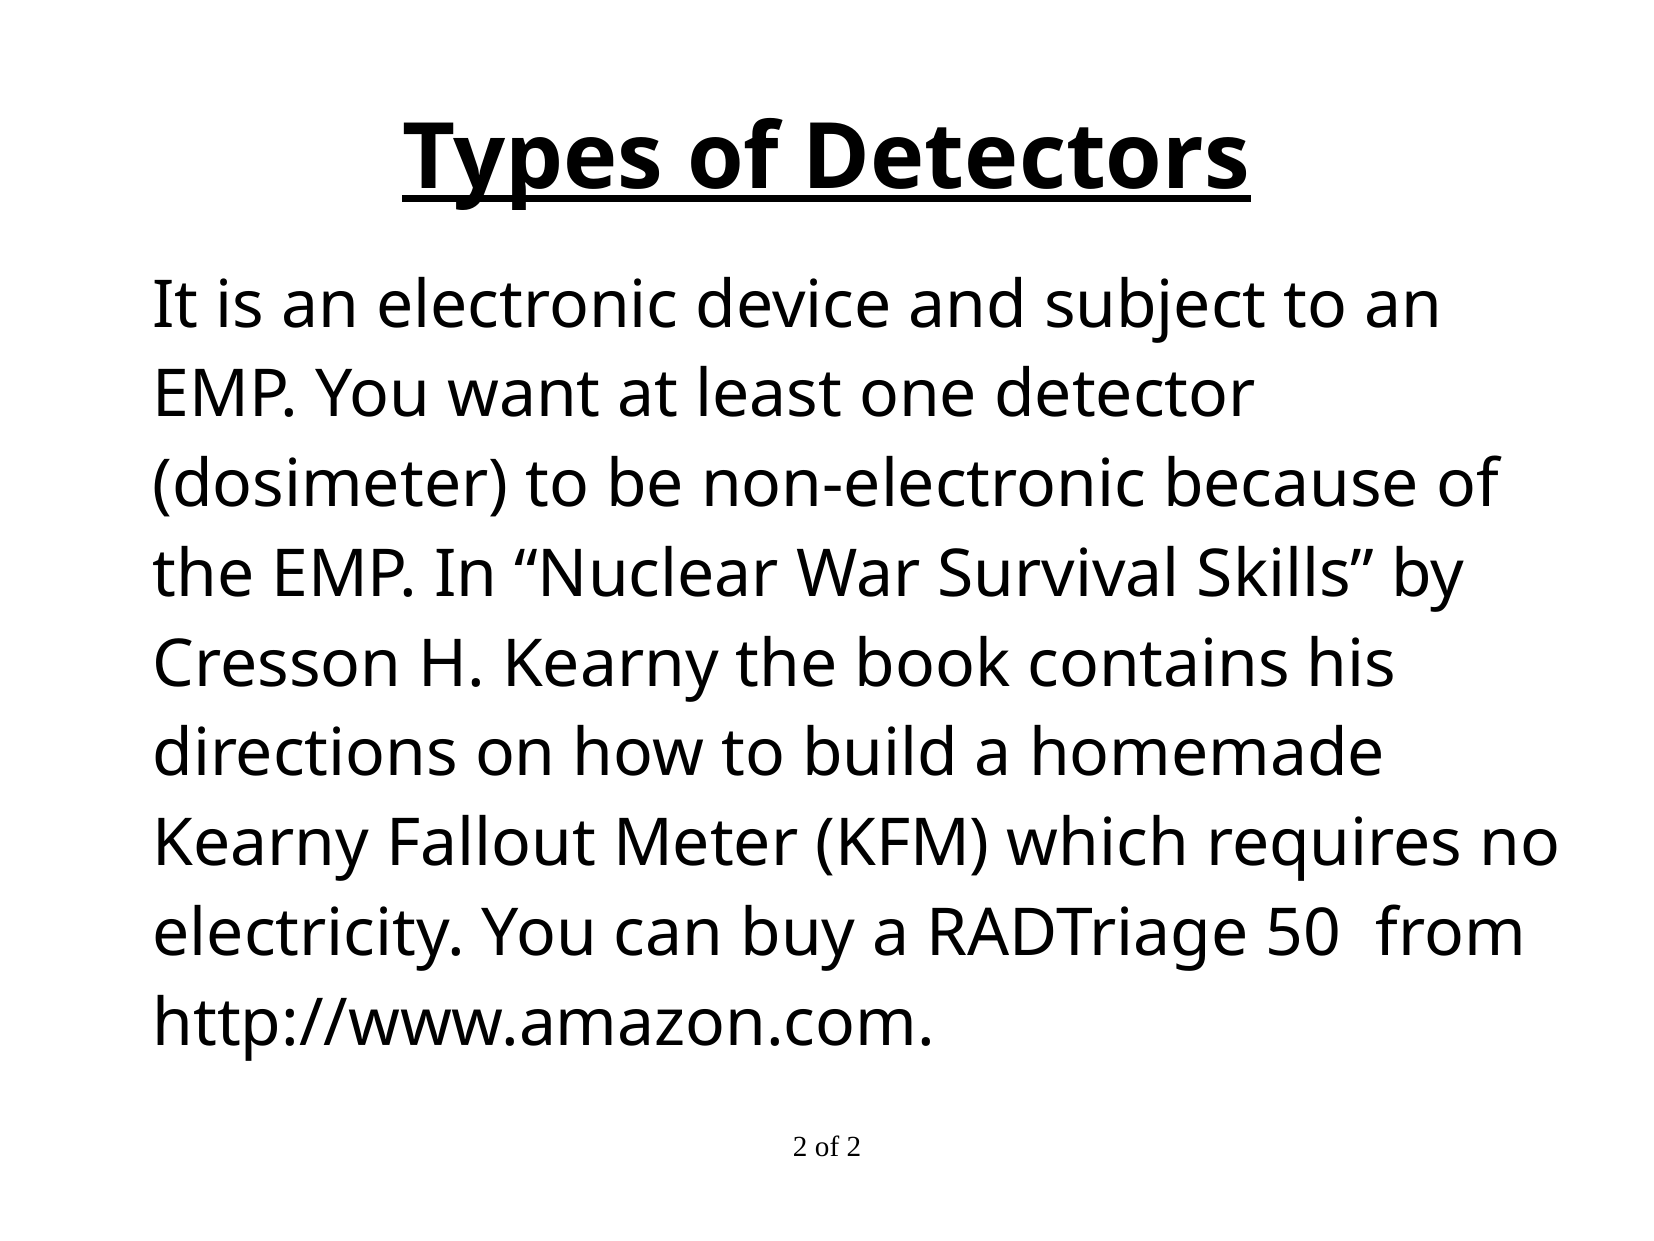

# Types of Detectors
It is an electronic device and subject to an EMP. You want at least one detector (dosimeter) to be non-electronic because of the EMP. In “Nuclear War Survival Skills” by Cresson H. Kearny the book contains his directions on how to build a homemade Kearny Fallout Meter (KFM) which requires no electricity. You can buy a RADTriage 50 from http://www.amazon.com.
2 of 2